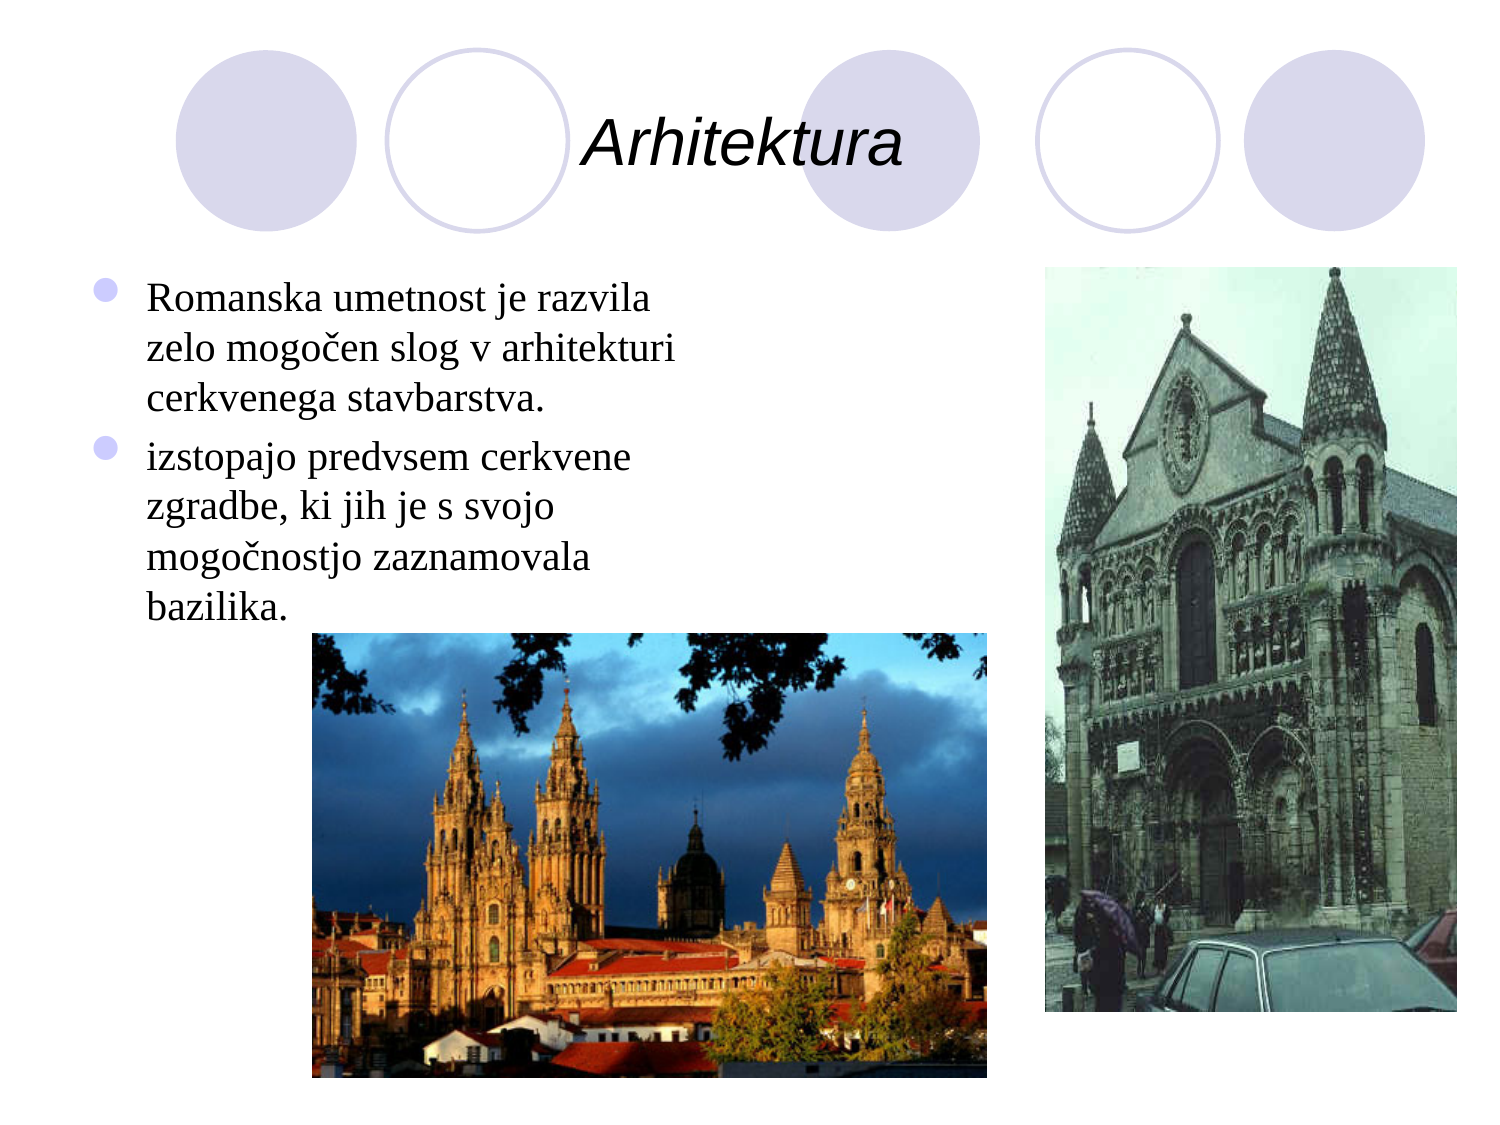

# Arhitektura
Romanska umetnost je razvila zelo mogočen slog v arhitekturi cerkvenega stavbarstva.
izstopajo predvsem cerkvene zgradbe, ki jih je s svojo mogočnostjo zaznamovala bazilika.